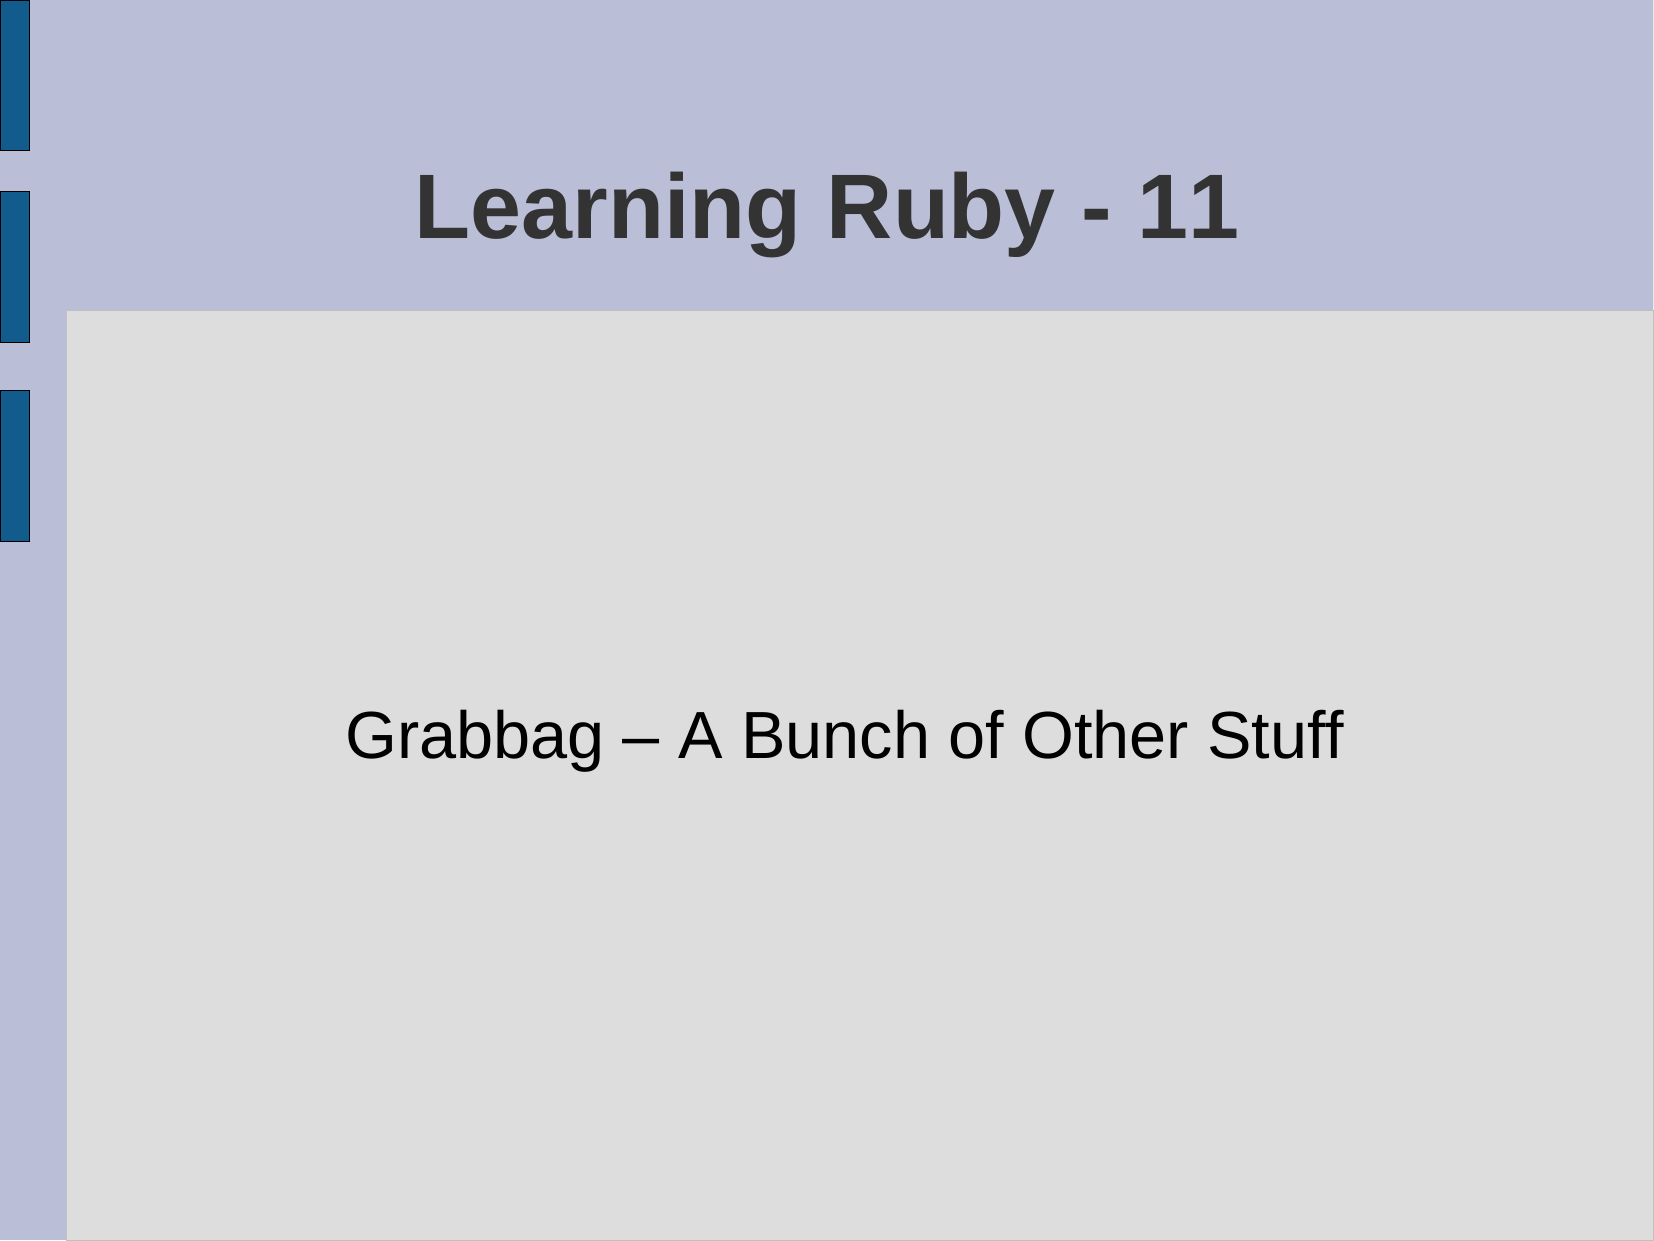

# Learning Ruby - 11
Grabbag – A Bunch of Other Stuff